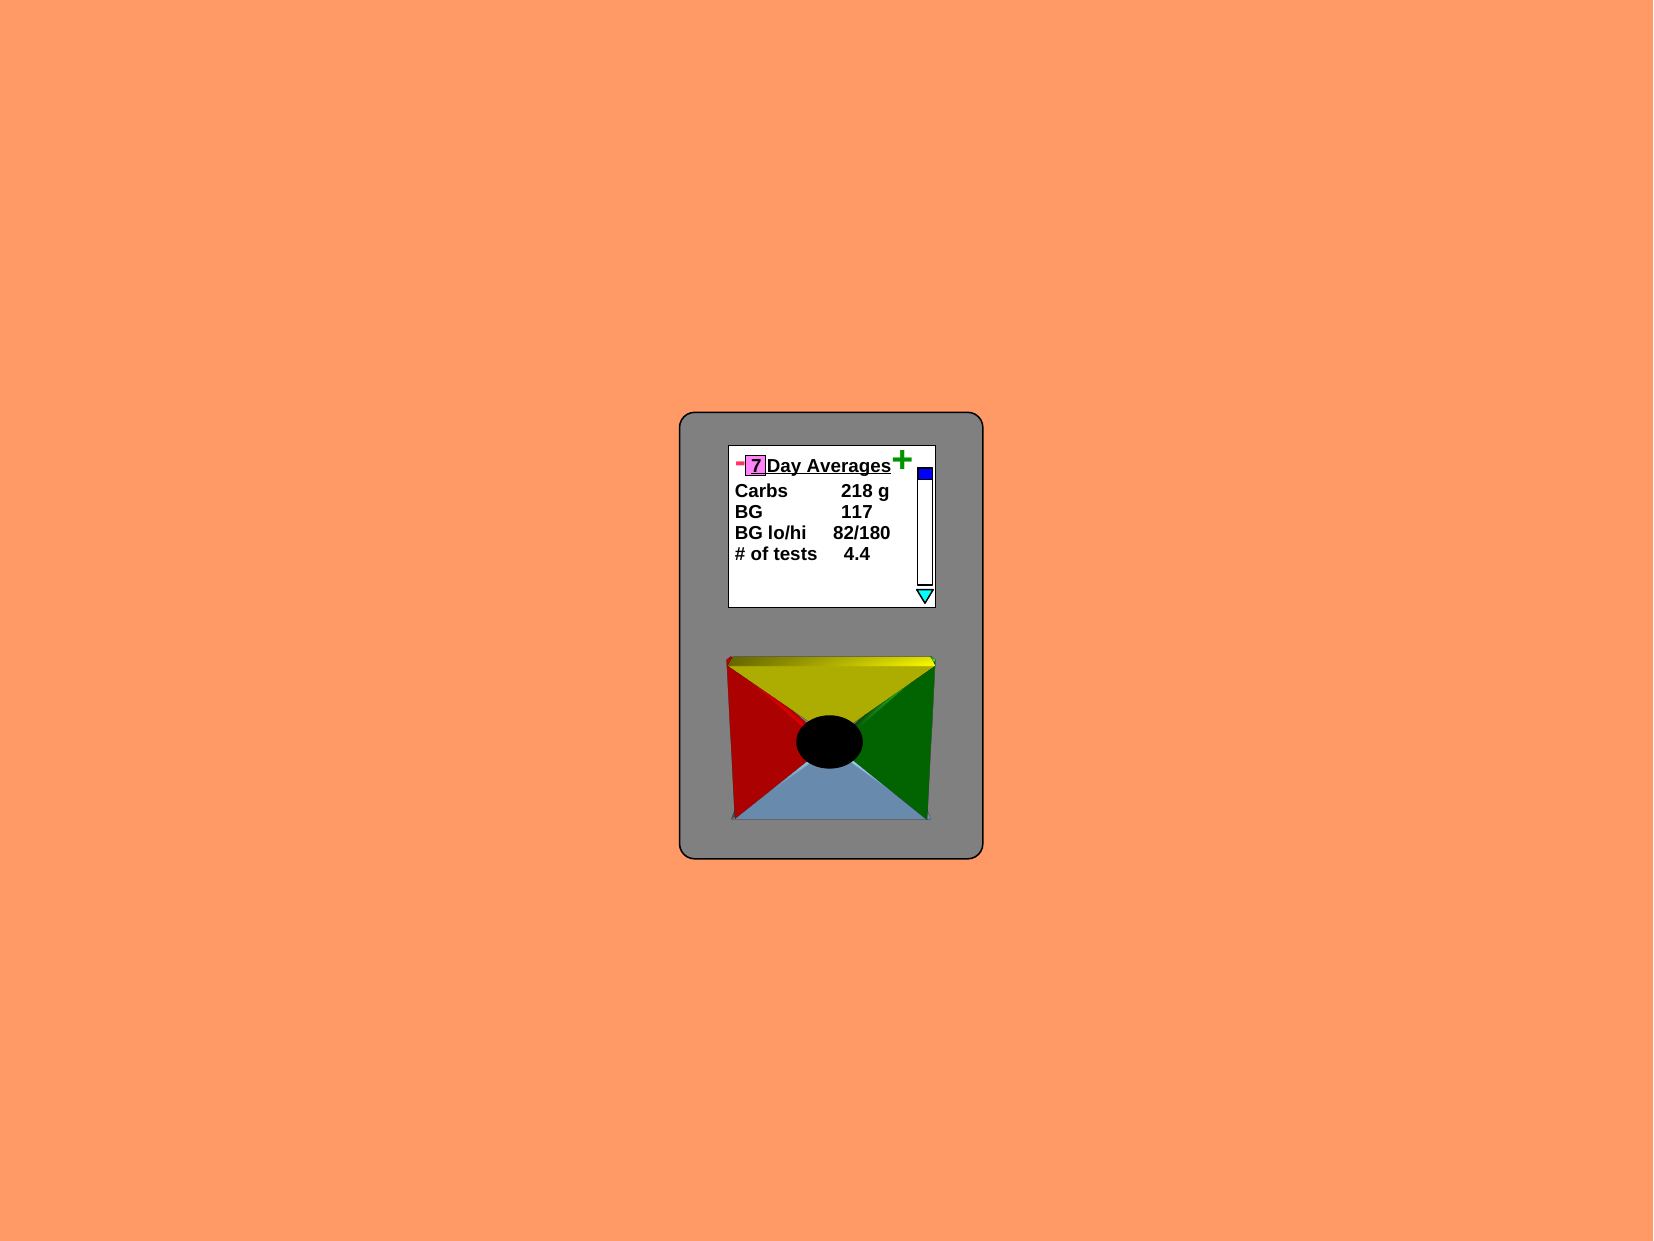

- 7 Day Averages+
Carbs	 218 g
BG	 117
BG lo/hi 82/180
# of tests 4.4